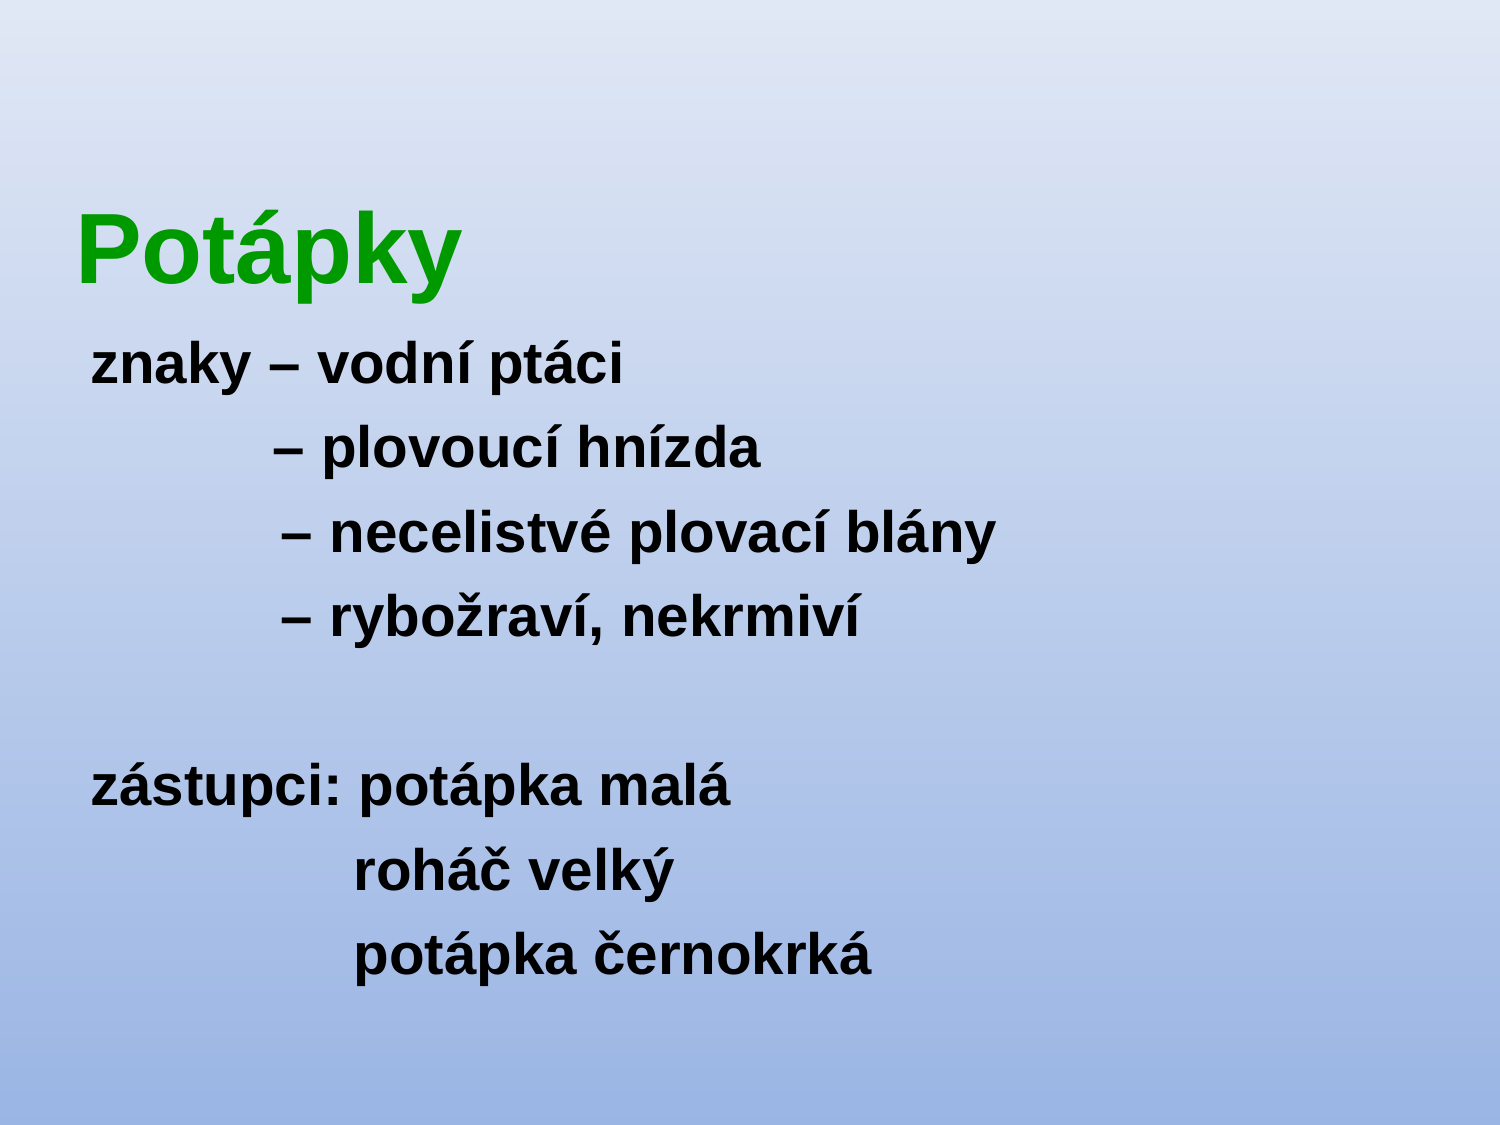

# Potápky
znaky – vodní ptáci
		 – plovoucí hnízda
	 – necelistvé plovací blány
	 – rybožraví, nekrmiví
zástupci: potápka malá
		 roháč velký
		 potápka černokrká